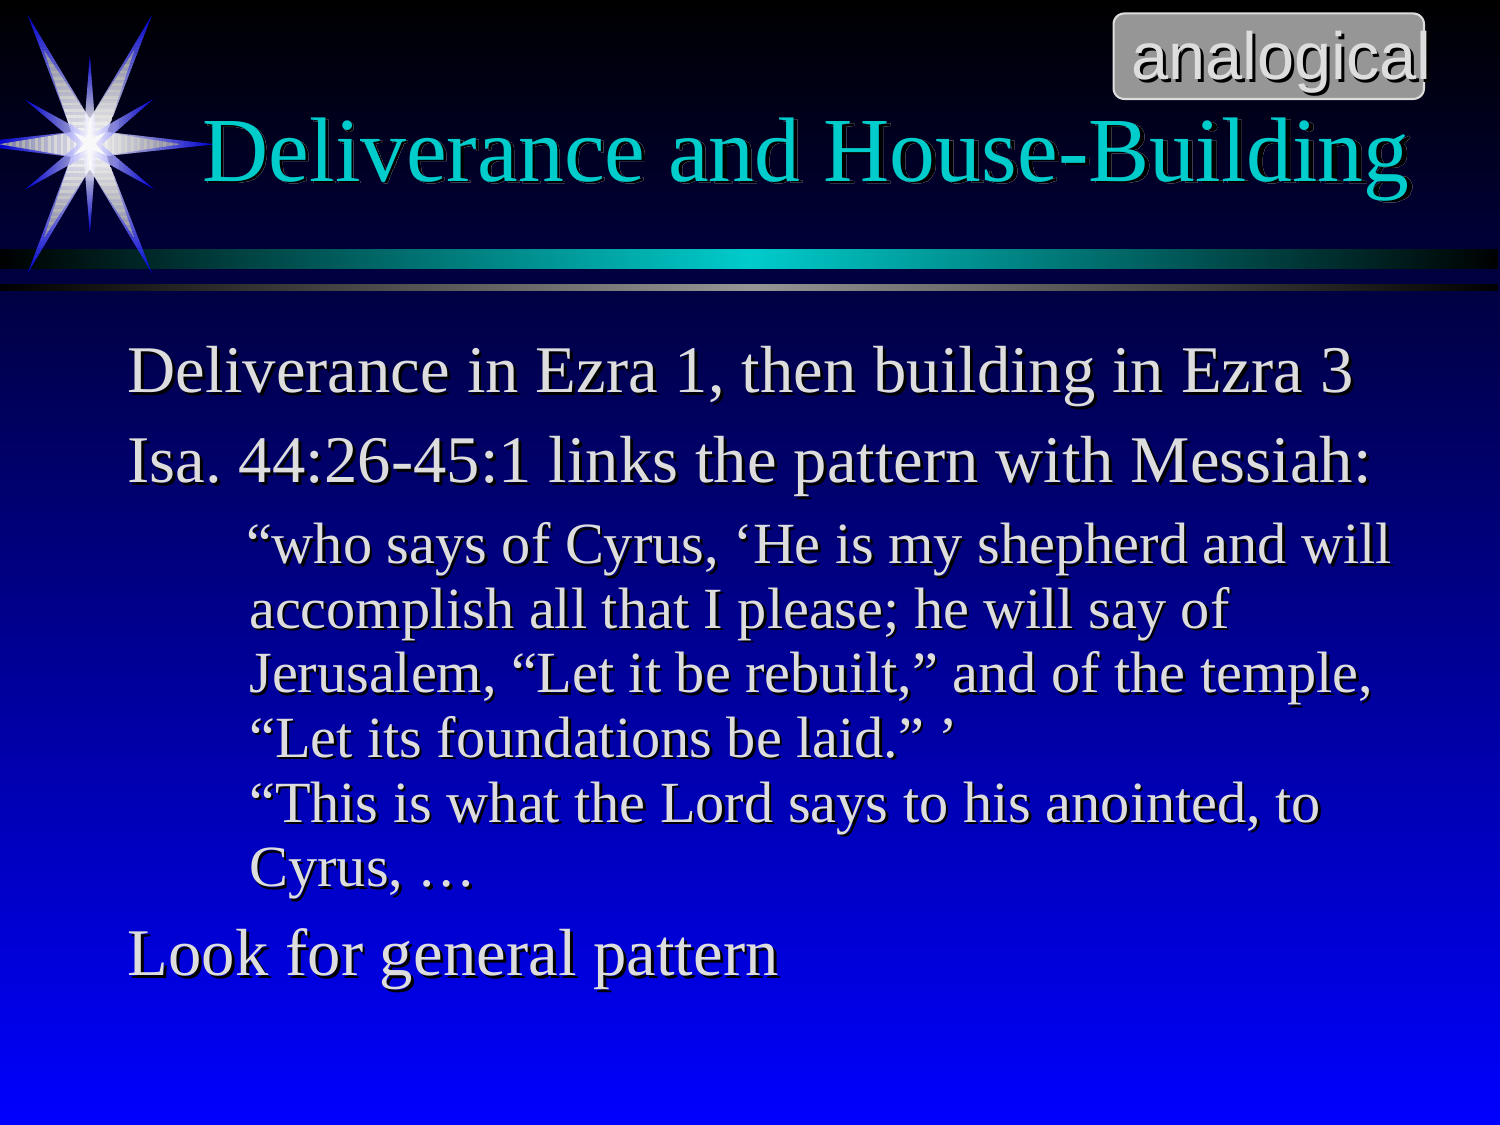

analogical
# Deliverance and House-Building
Deliverance in Ezra 1, then building in Ezra 3
Isa. 44:26-45:1 links the pattern with Messiah:
 “who says of Cyrus, ‘He is my shepherd and will accomplish all that I please; he will say of Jerusalem, “Let it be rebuilt,” and of the temple, “Let its foundations be laid.” ’
“This is what the Lord says to his anointed, to Cyrus, …
Look for general pattern